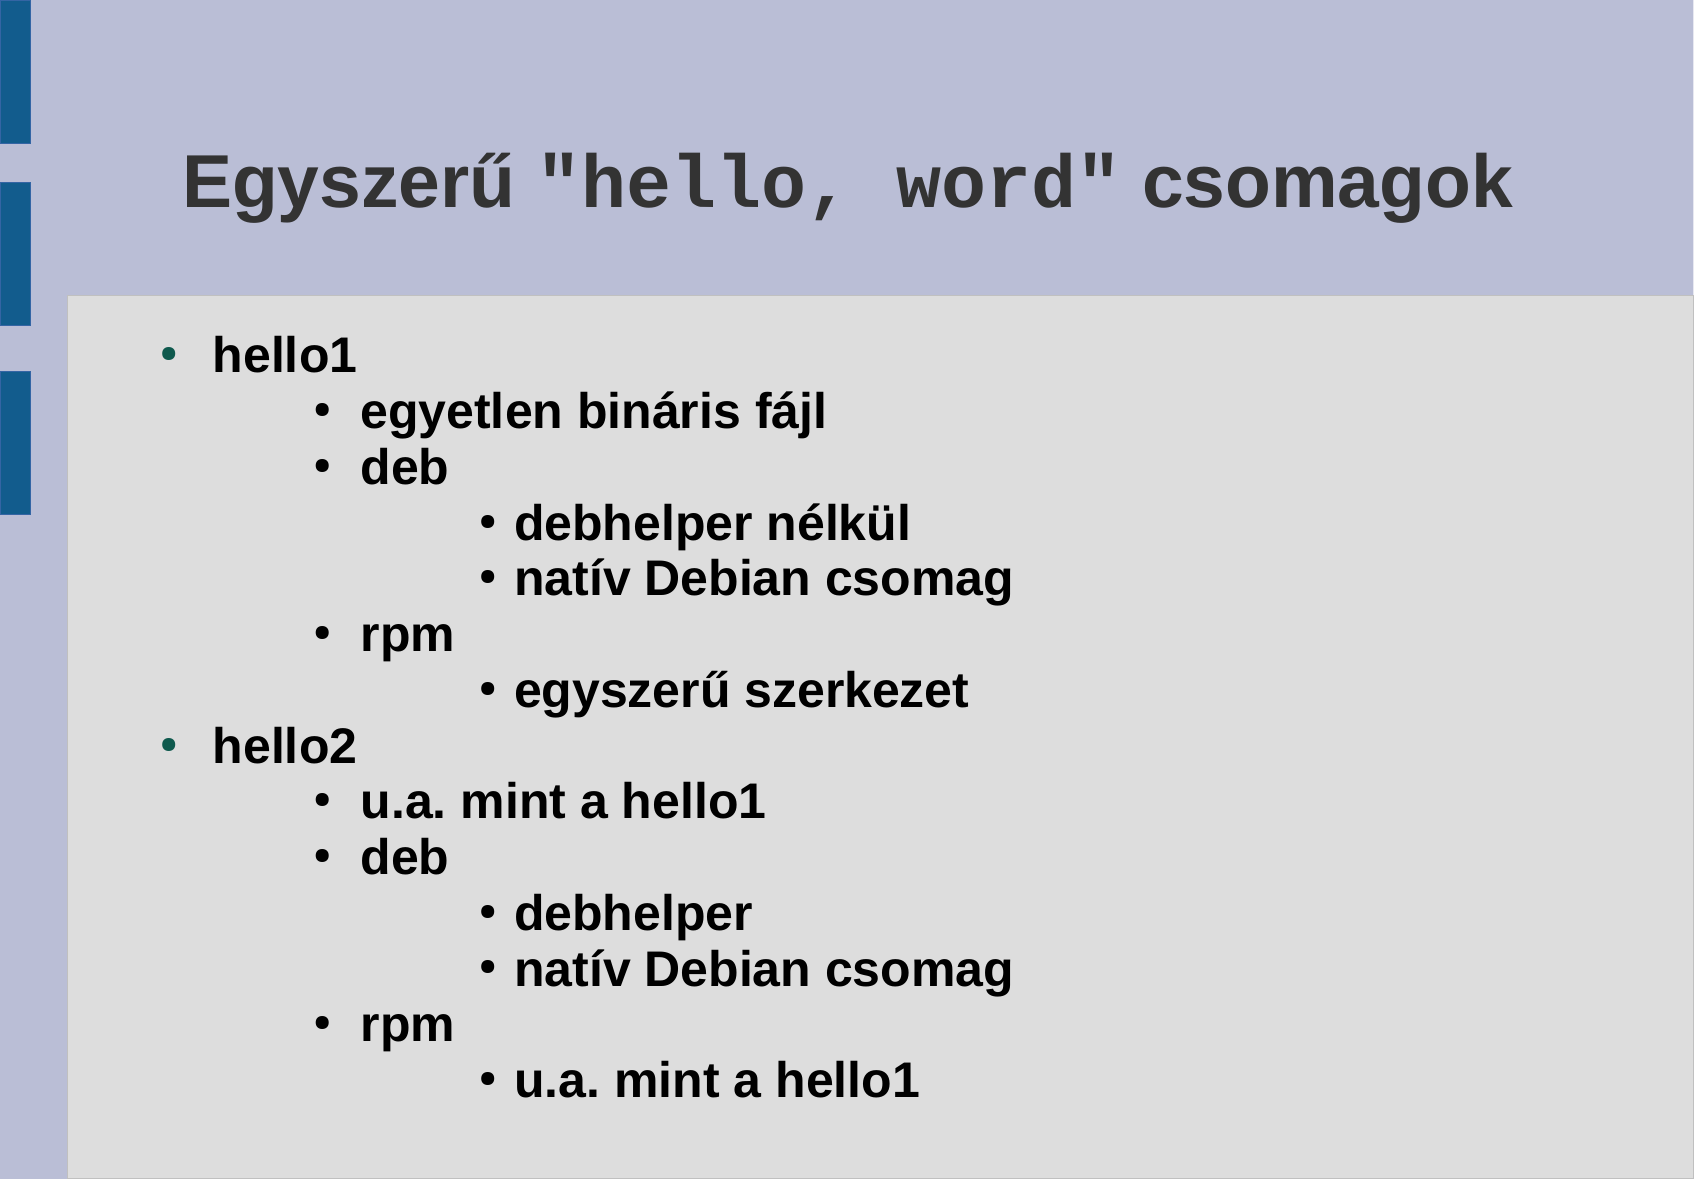

# Egyszerű "hello, word" csomagok
hello1
egyetlen bináris fájl
deb
debhelper nélkül
natív Debian csomag
rpm
egyszerű szerkezet
hello2
u.a. mint a hello1
deb
debhelper
natív Debian csomag
rpm
u.a. mint a hello1